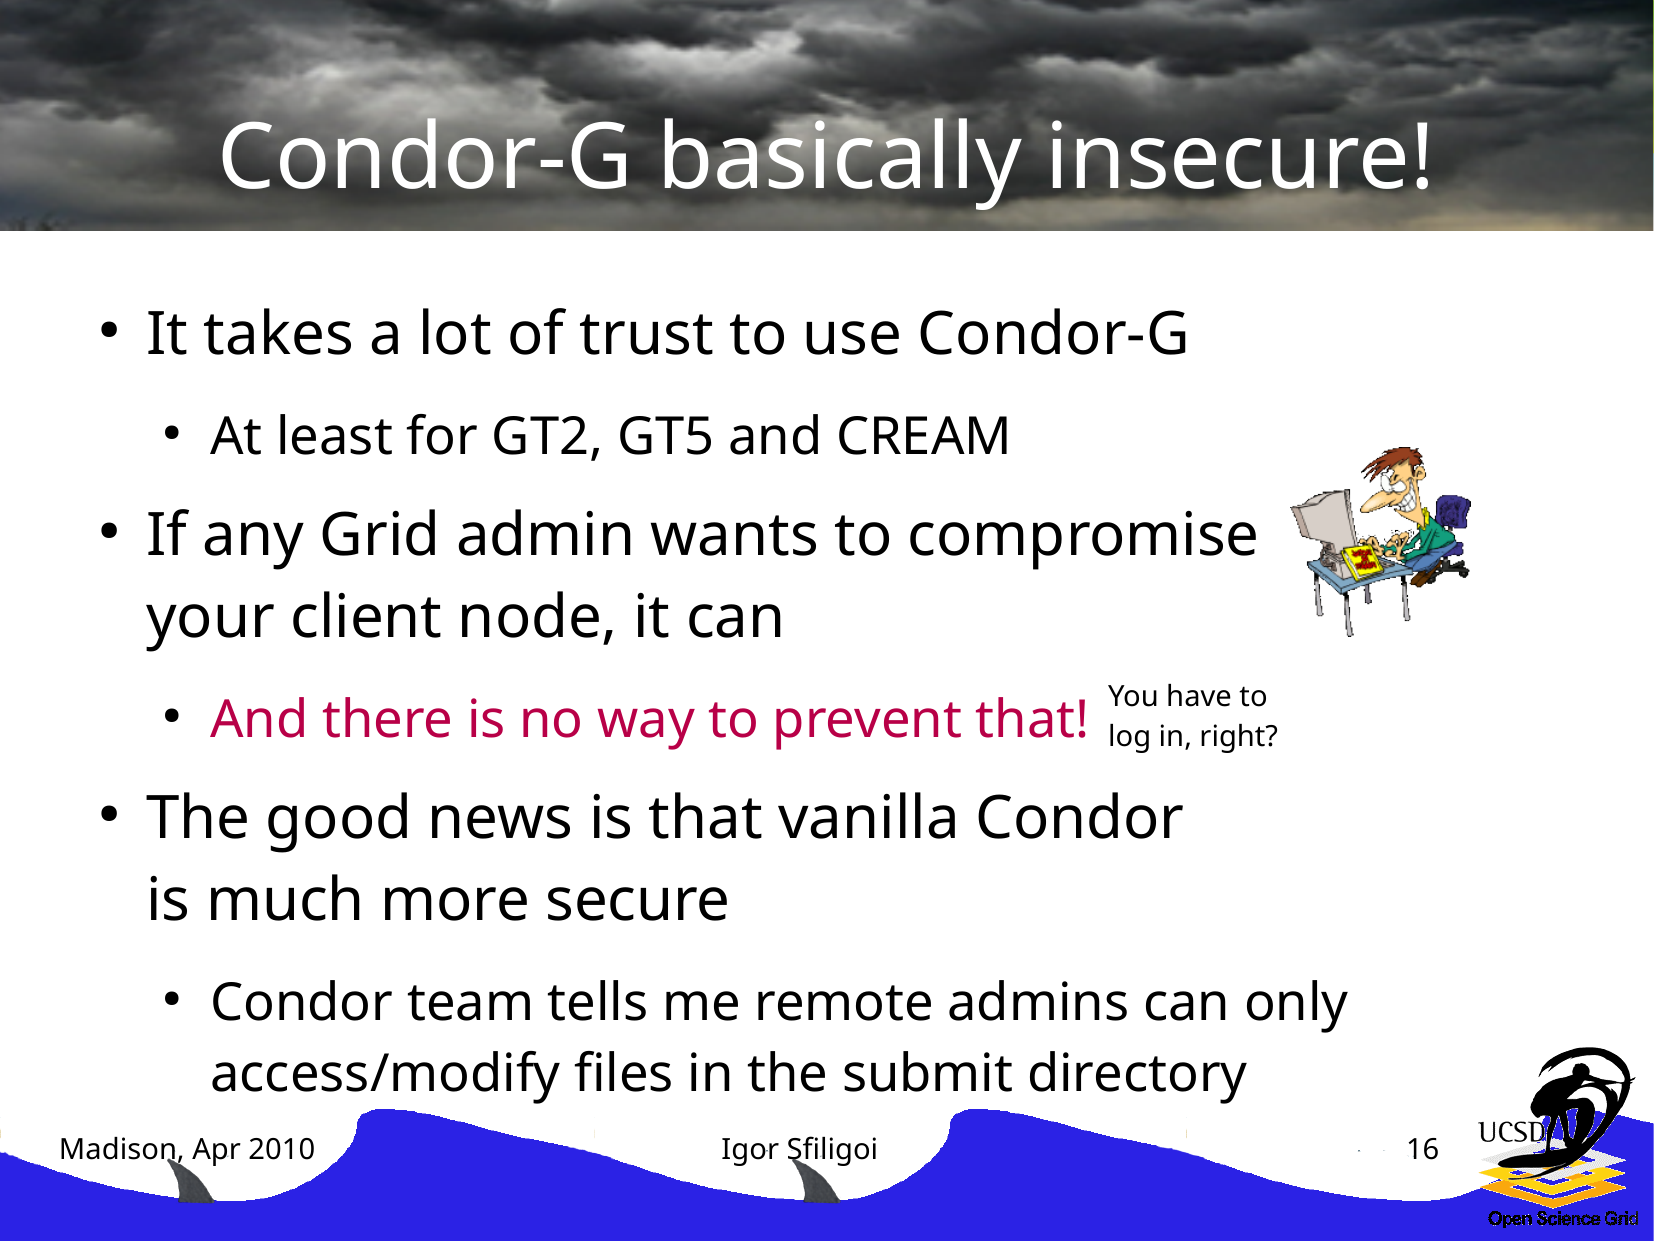

# Condor-G basically insecure!
It takes a lot of trust to use Condor-G
At least for GT2, GT5 and CREAM
If any Grid admin wants to compromise
your client node, it can
And there is no way to prevent that!
The good news is that vanilla Condor
is much more secure
Condor team tells me remote admins can only access/modify files in the submit directory
You have to
log in, right?
16